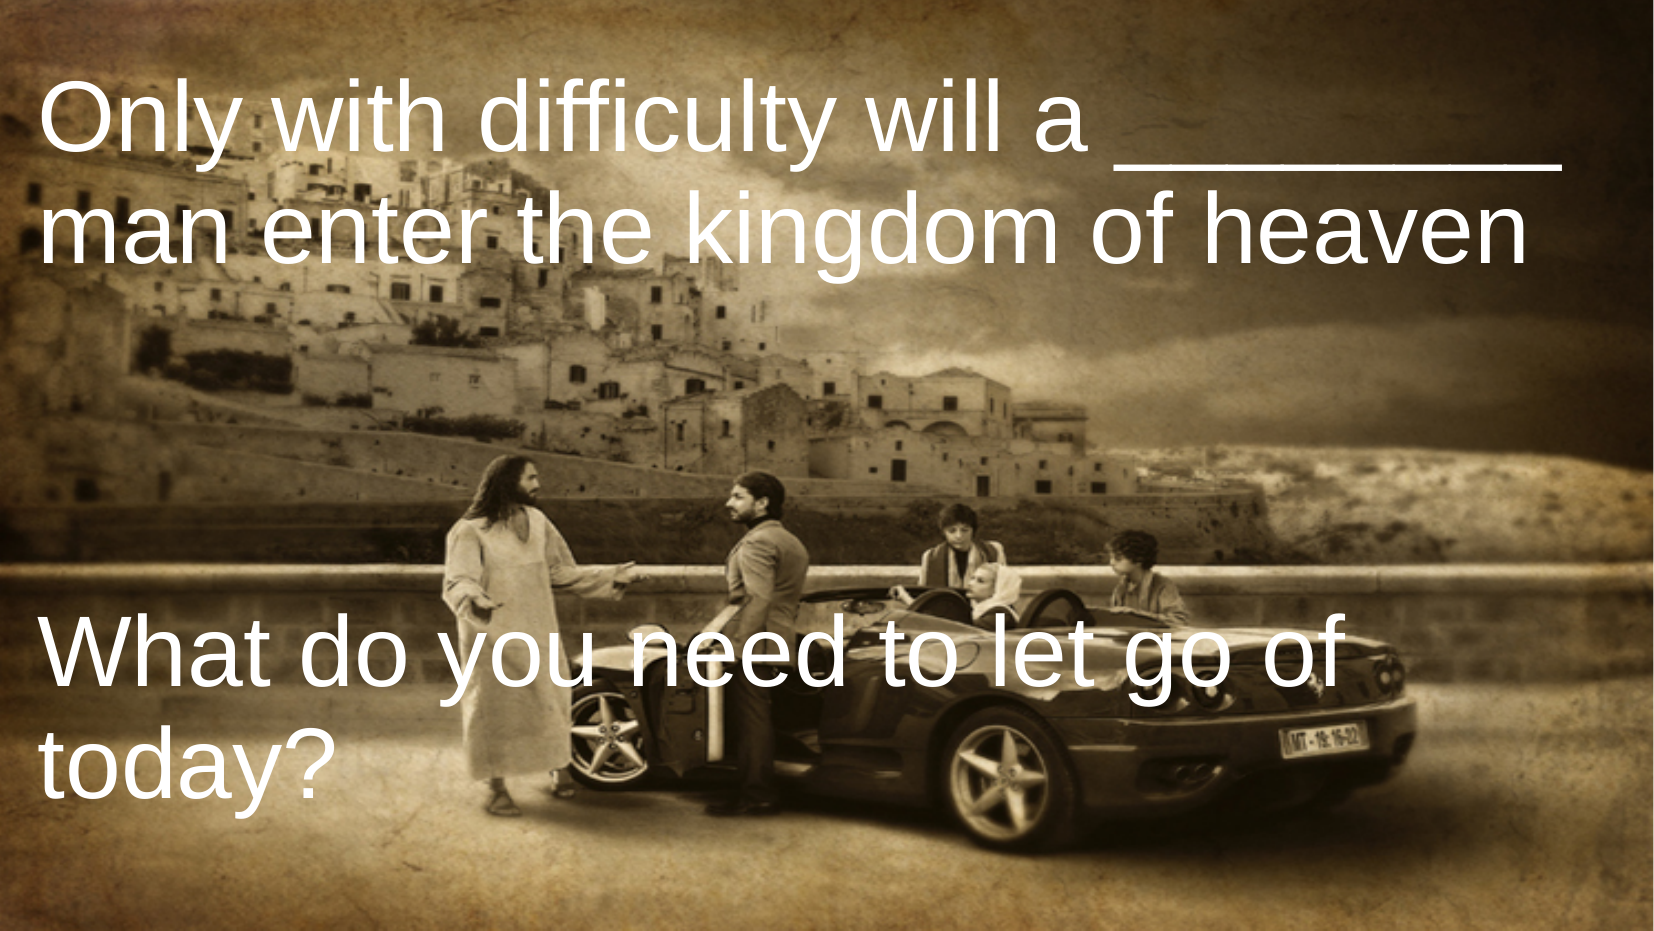

# Only with difficulty will a ________ man enter the kingdom of heaven
What do you need to let go of today?